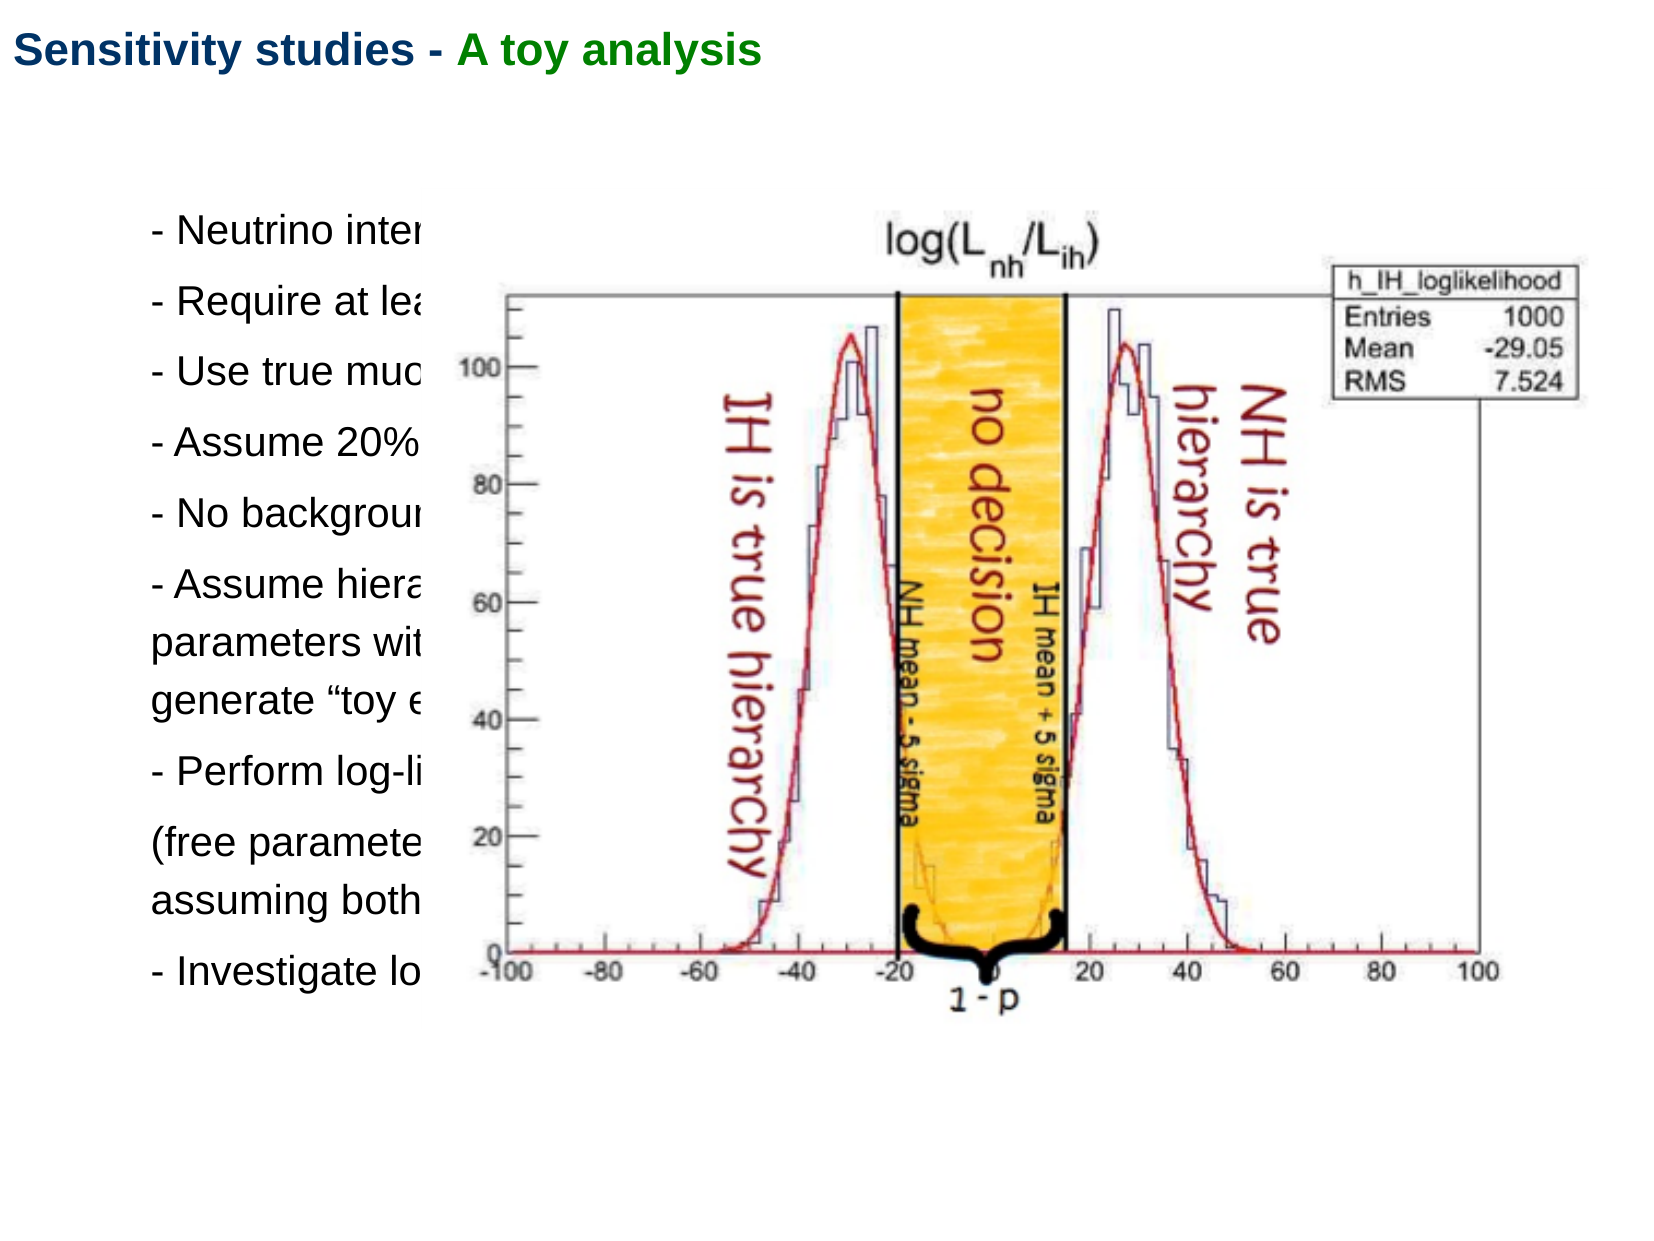

Sensitivity studies - A toy analysis
- Neutrino interactions generated in detector volume
- Require at least 15 PMT hits
- Use true muon direction for zenith (realistic)
- Assume 20% Gaussian uncertainty on
- No backgrounds, flavour misidentification etc.
- Assume hierarchy (NH or IH), pick oscillation parameters within experimental uncertainties, generate “toy experiment”
- Perform log-likelihood fit
(free parameters: ),
assuming both NH and IH
- Investigate log-likelihood ratio NH/IH